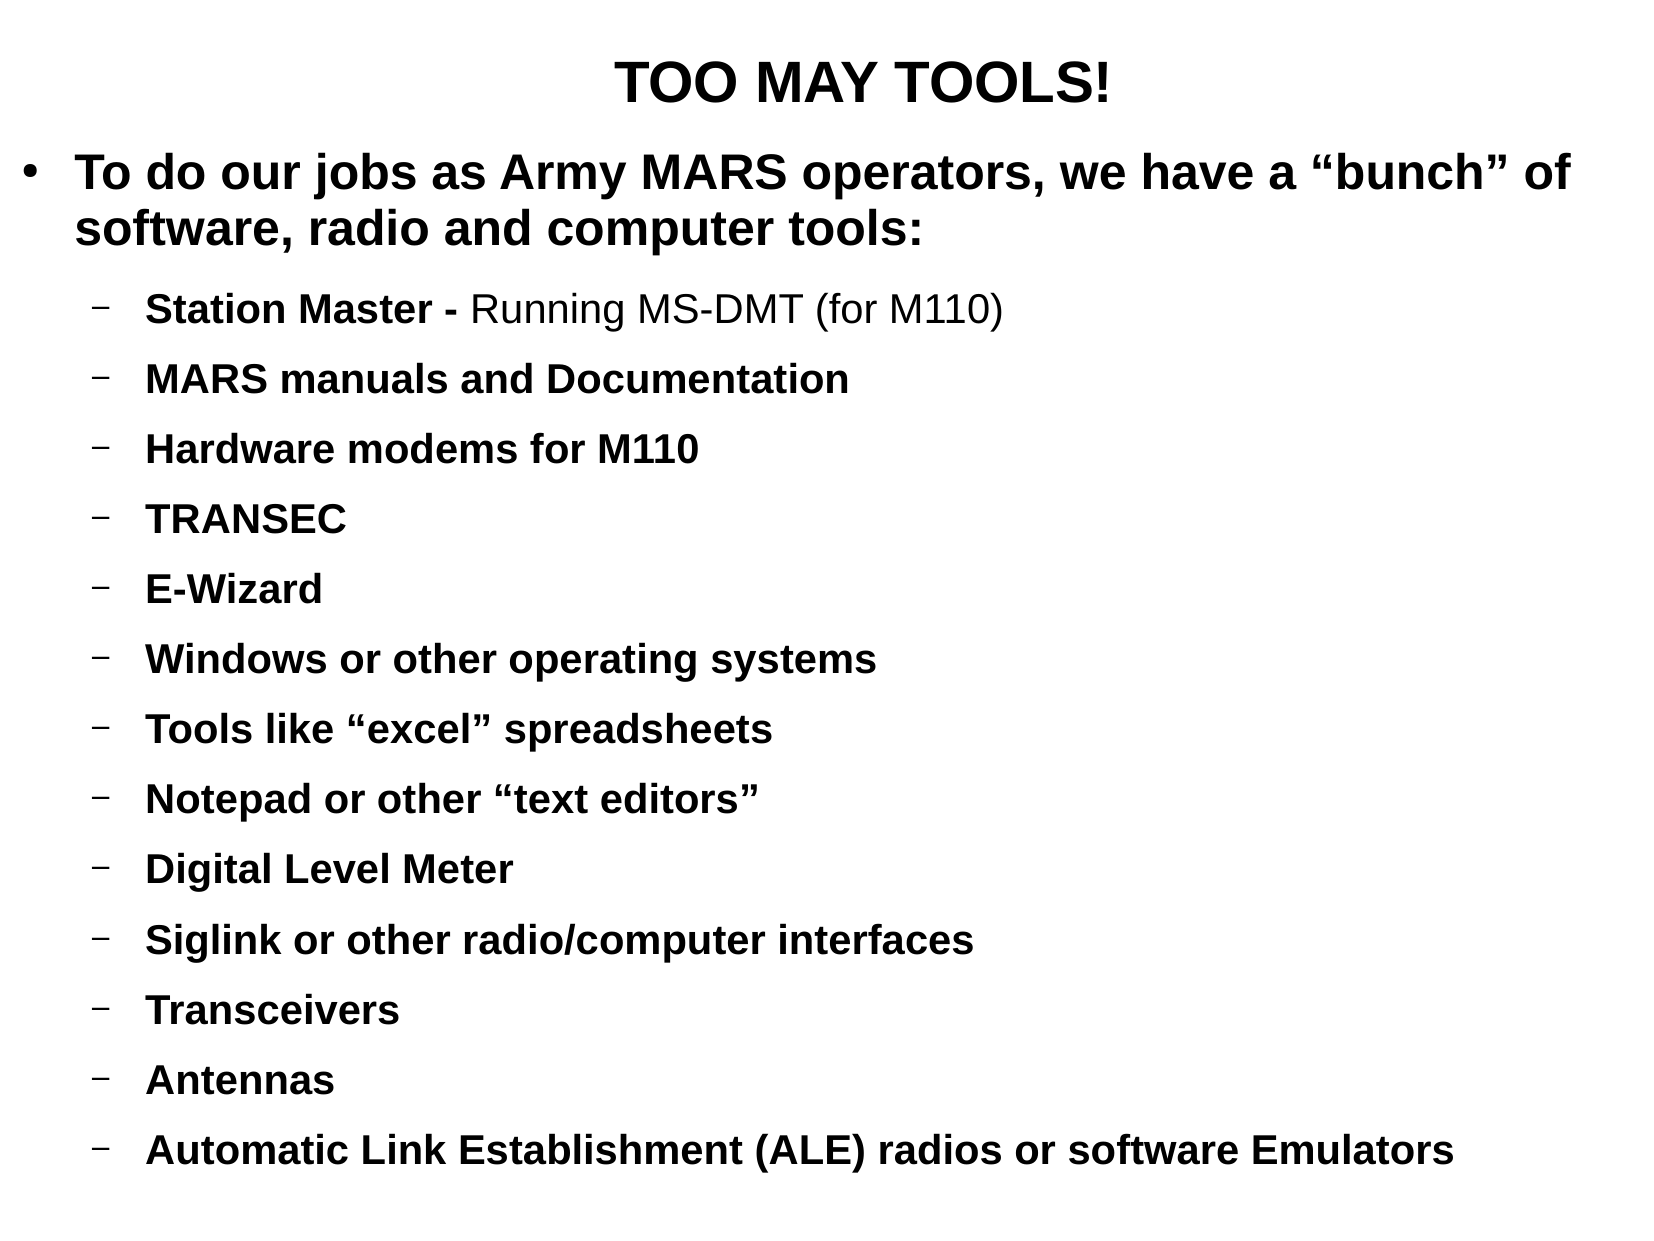

# TOO MAY TOOLS!
To do our jobs as Army MARS operators, we have a “bunch” of software, radio and computer tools:
Station Master - Running MS-DMT (for M110)
MARS manuals and Documentation
Hardware modems for M110
TRANSEC
E-Wizard
Windows or other operating systems
Tools like “excel” spreadsheets
Notepad or other “text editors”
Digital Level Meter
Siglink or other radio/computer interfaces
Transceivers
Antennas
Automatic Link Establishment (ALE) radios or software Emulators